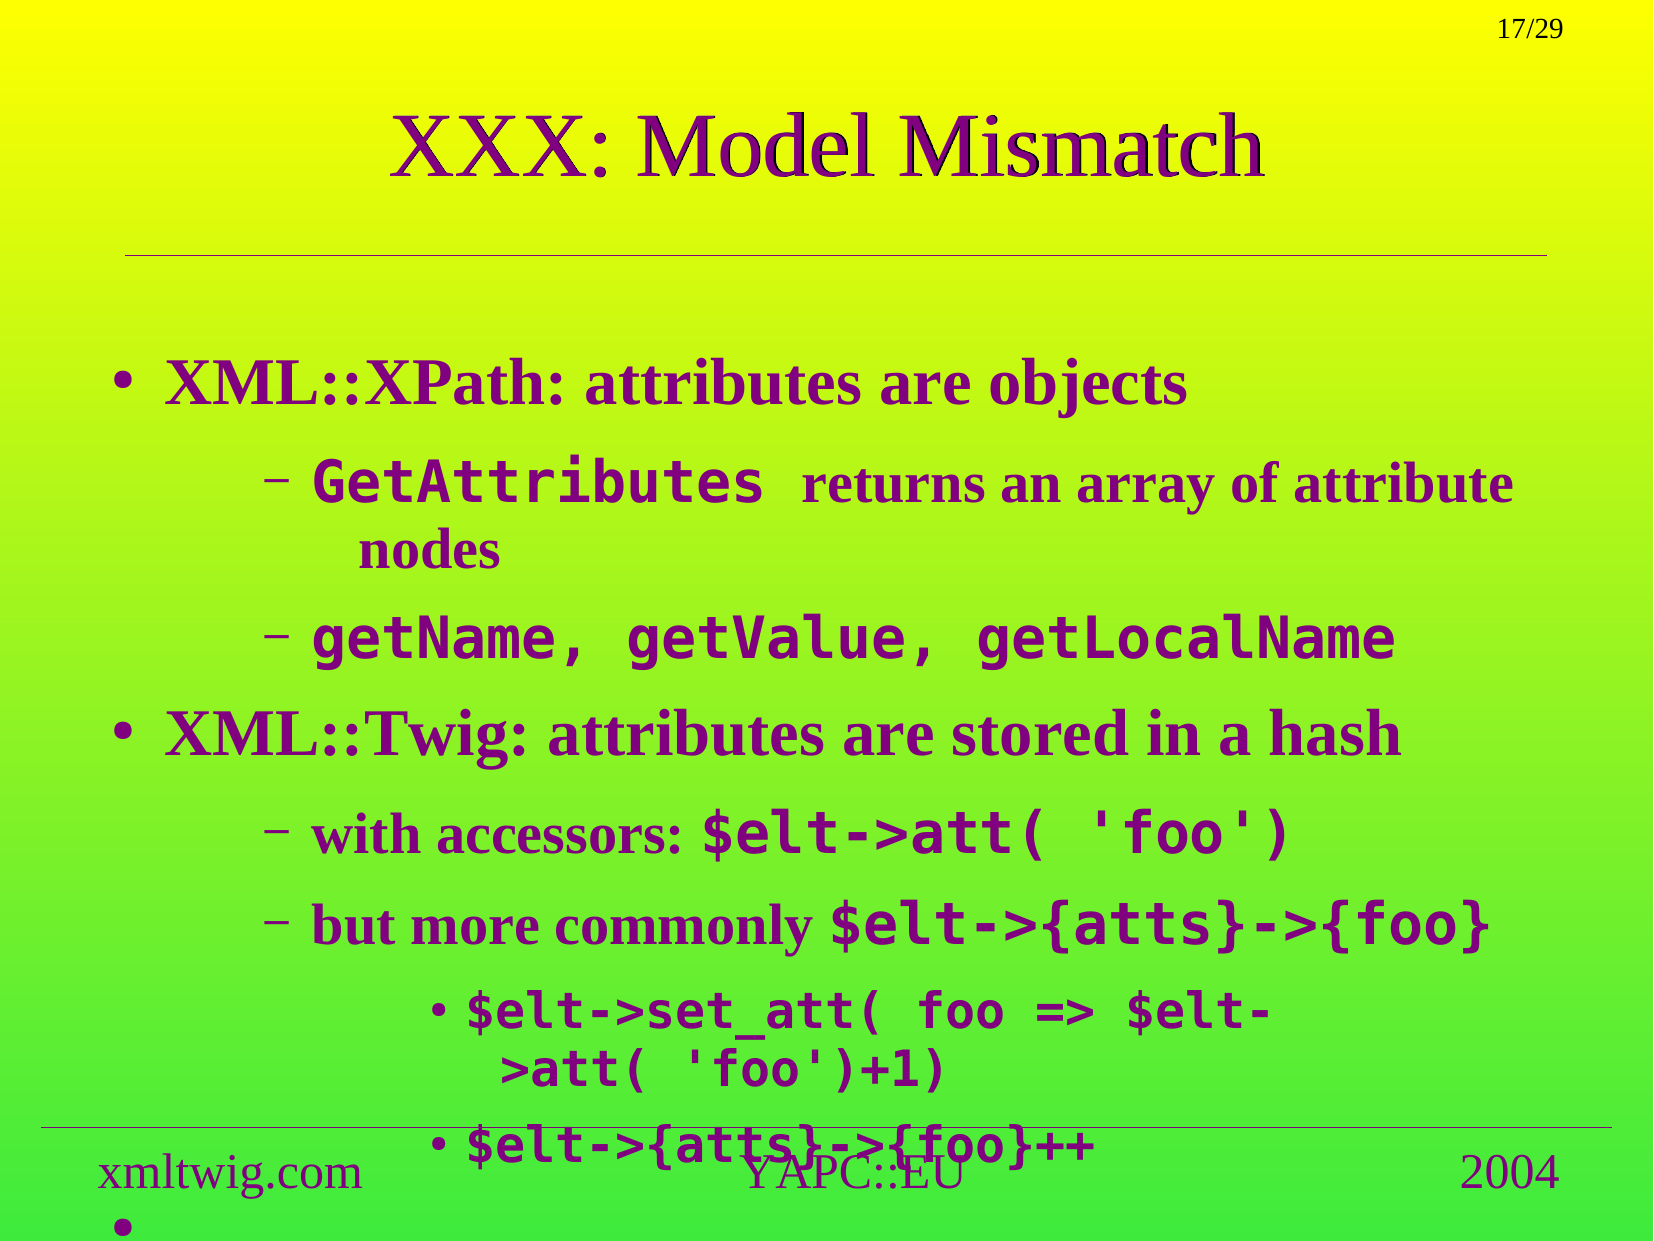

# XXX: Model Mismatch
XML::XPath: attributes are objects
GetAttributes returns an array of attribute nodes
getName, getValue, getLocalName
XML::Twig: attributes are stored in a hash
with accessors: $elt->att( 'foo')
but more commonly $elt->{atts}->{foo}
$elt->set_att( foo => $elt->att( 'foo')+1)
$elt->{atts}->{foo}++